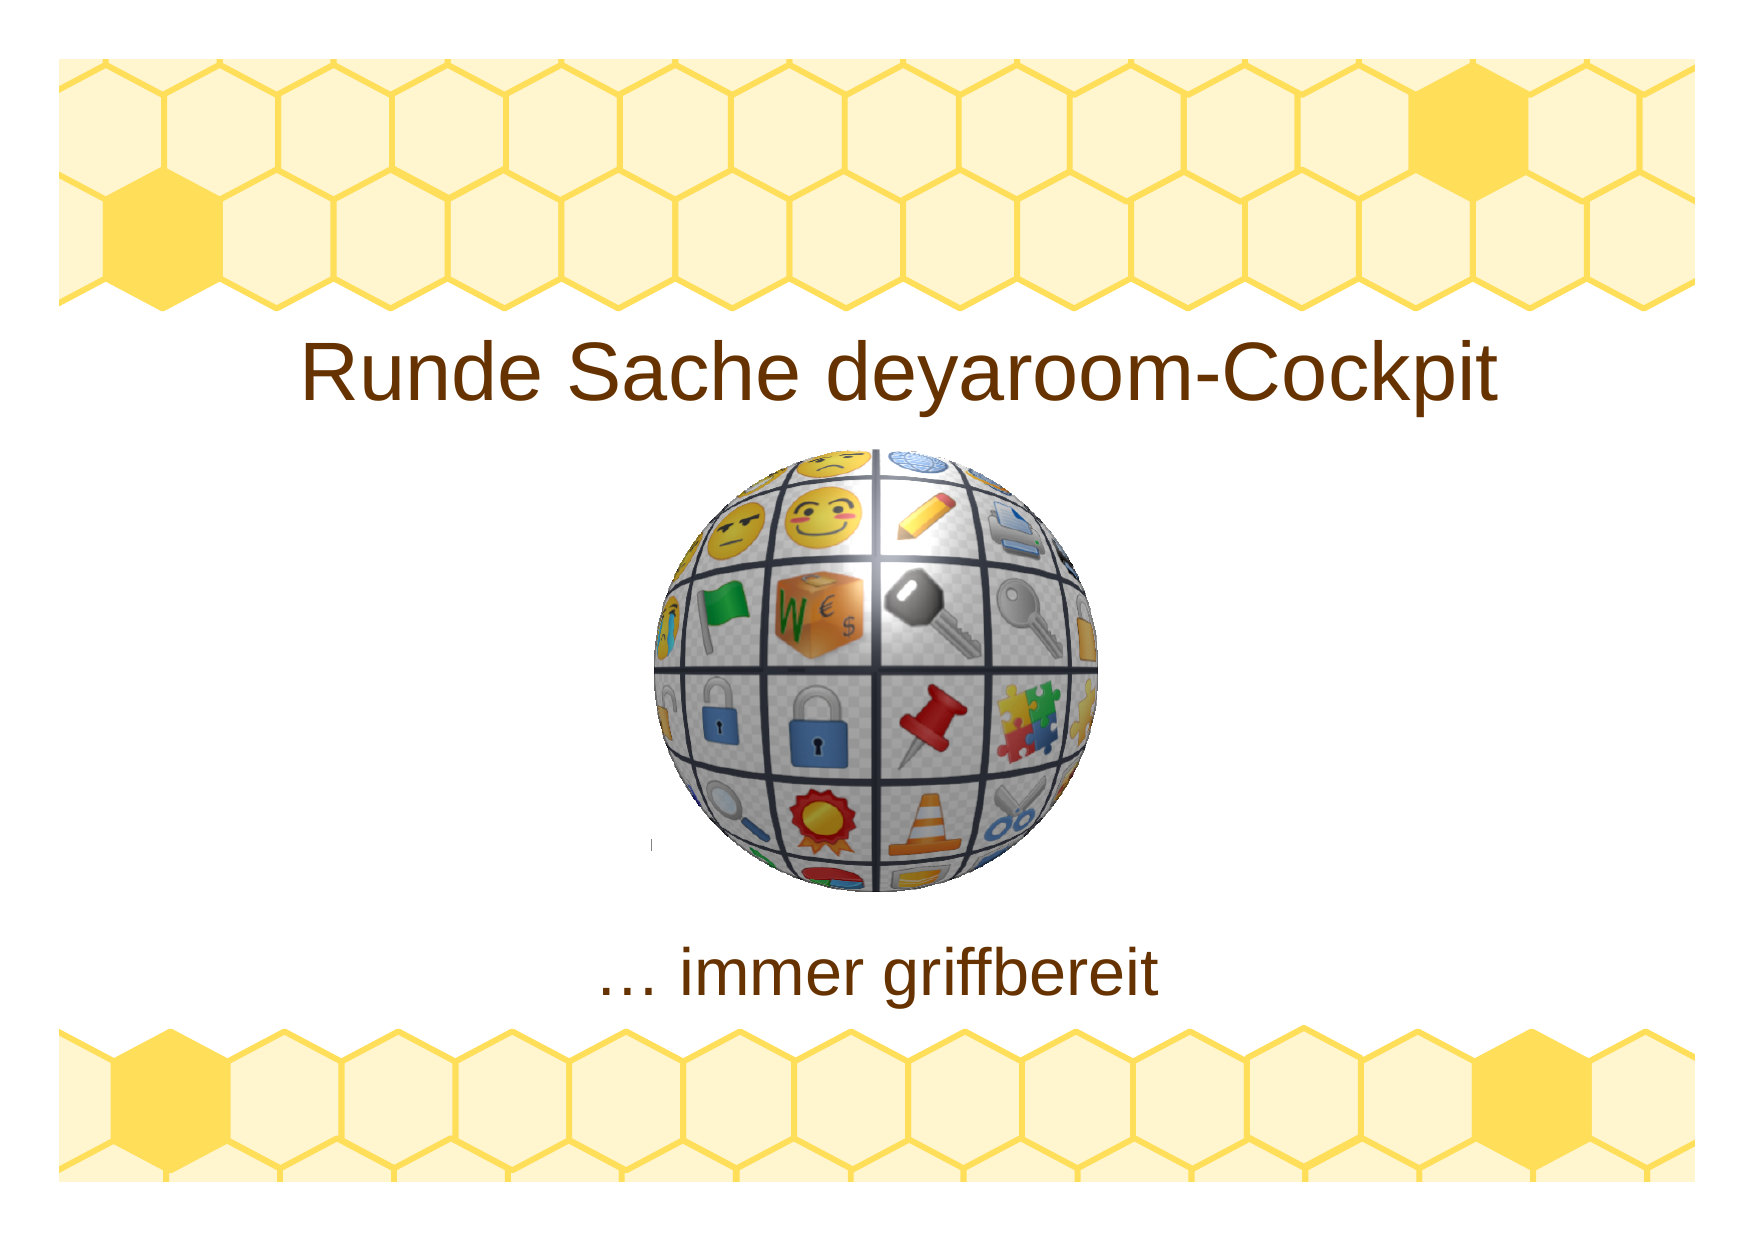

# Runde Sache deyaroom-Cockpit
… immer griffbereit